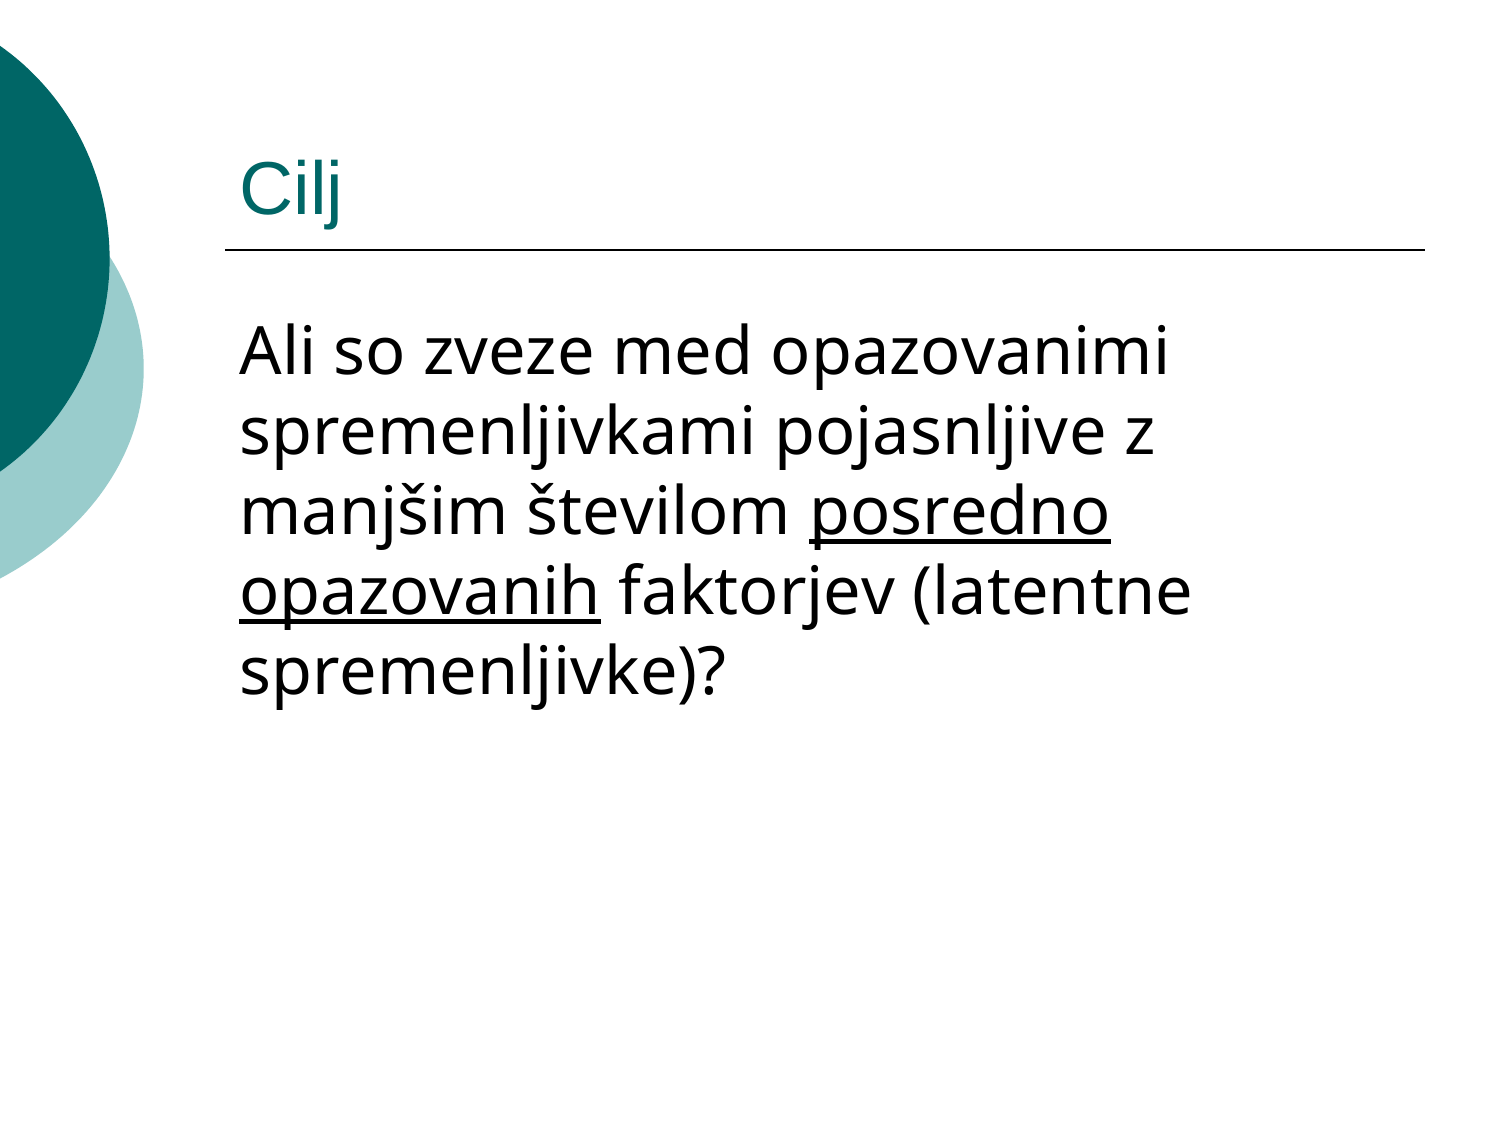

# Cilj
Ali so zveze med opazovanimi spremenljivkami pojasnljive z manjšim številom posredno opazovanih faktorjev (latentne spremenljivke)?